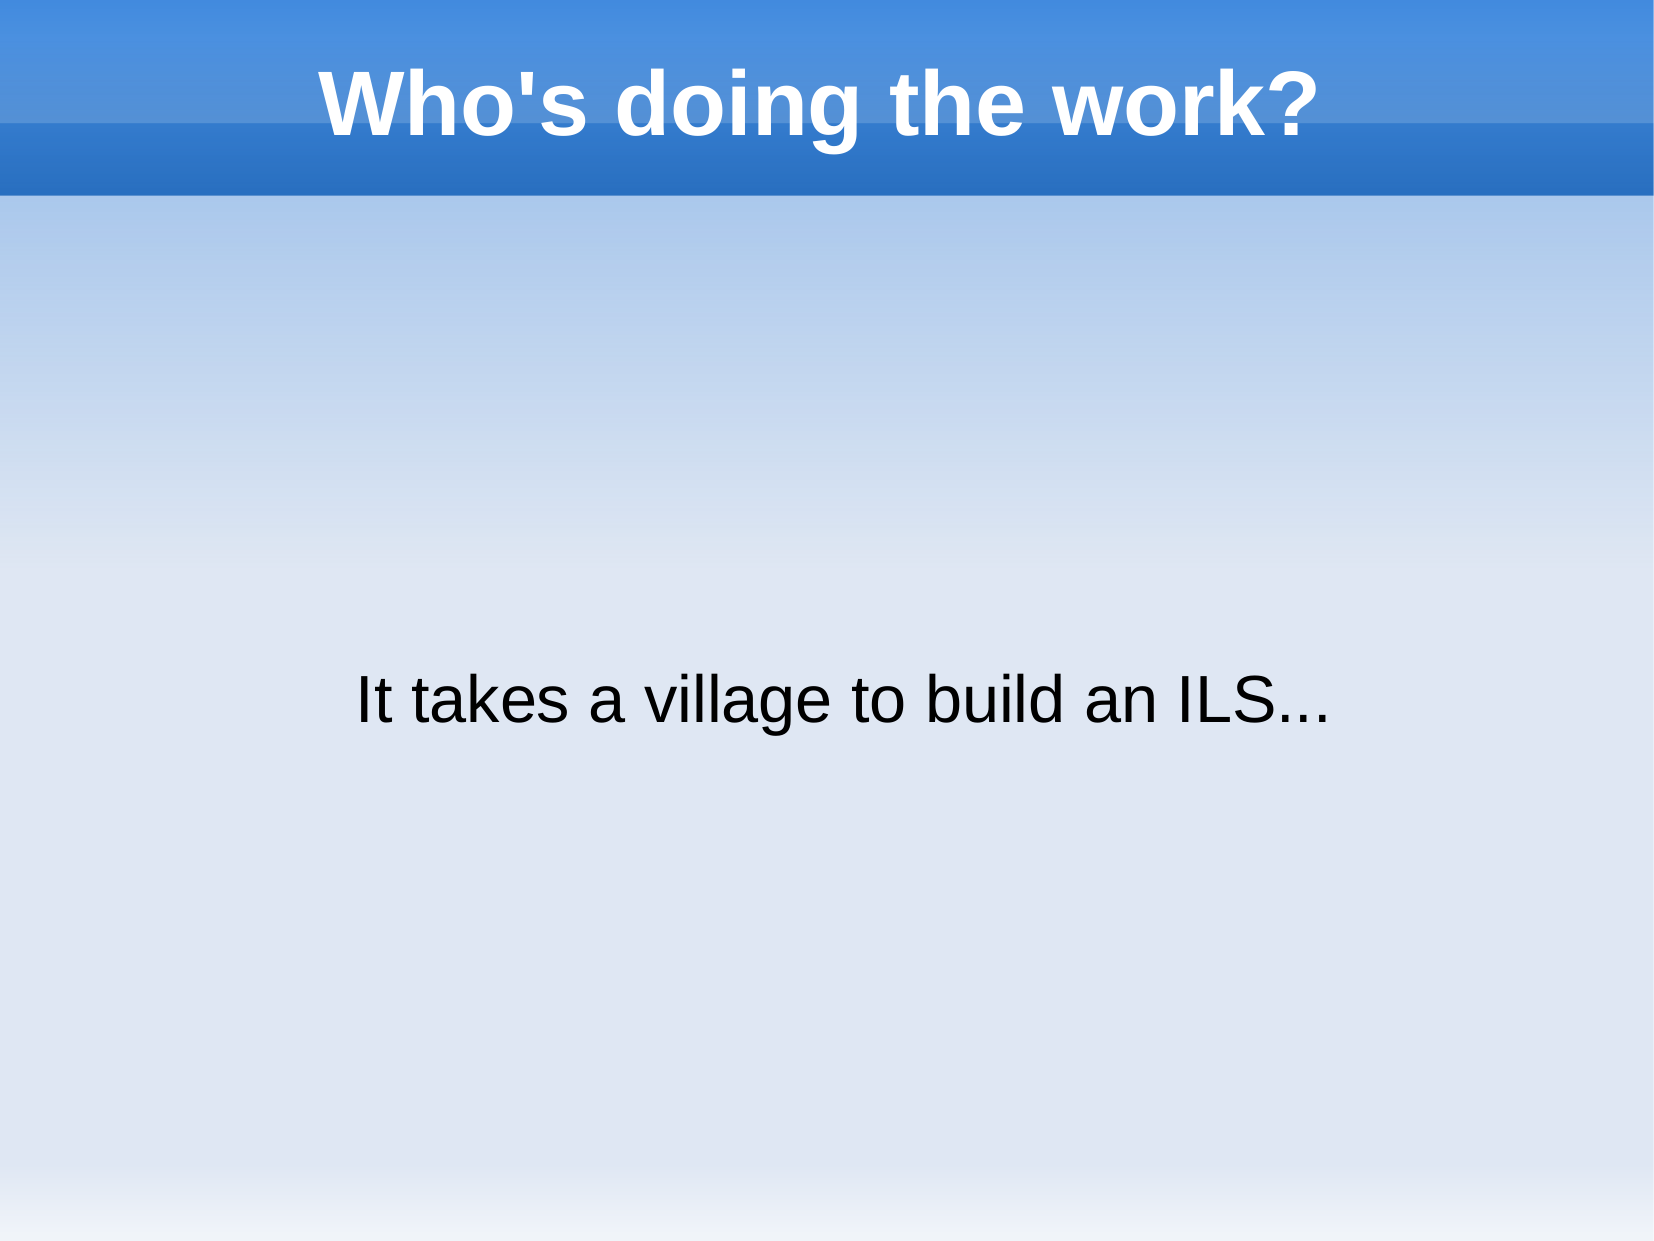

# Who's doing the work?
It takes a village to build an ILS...